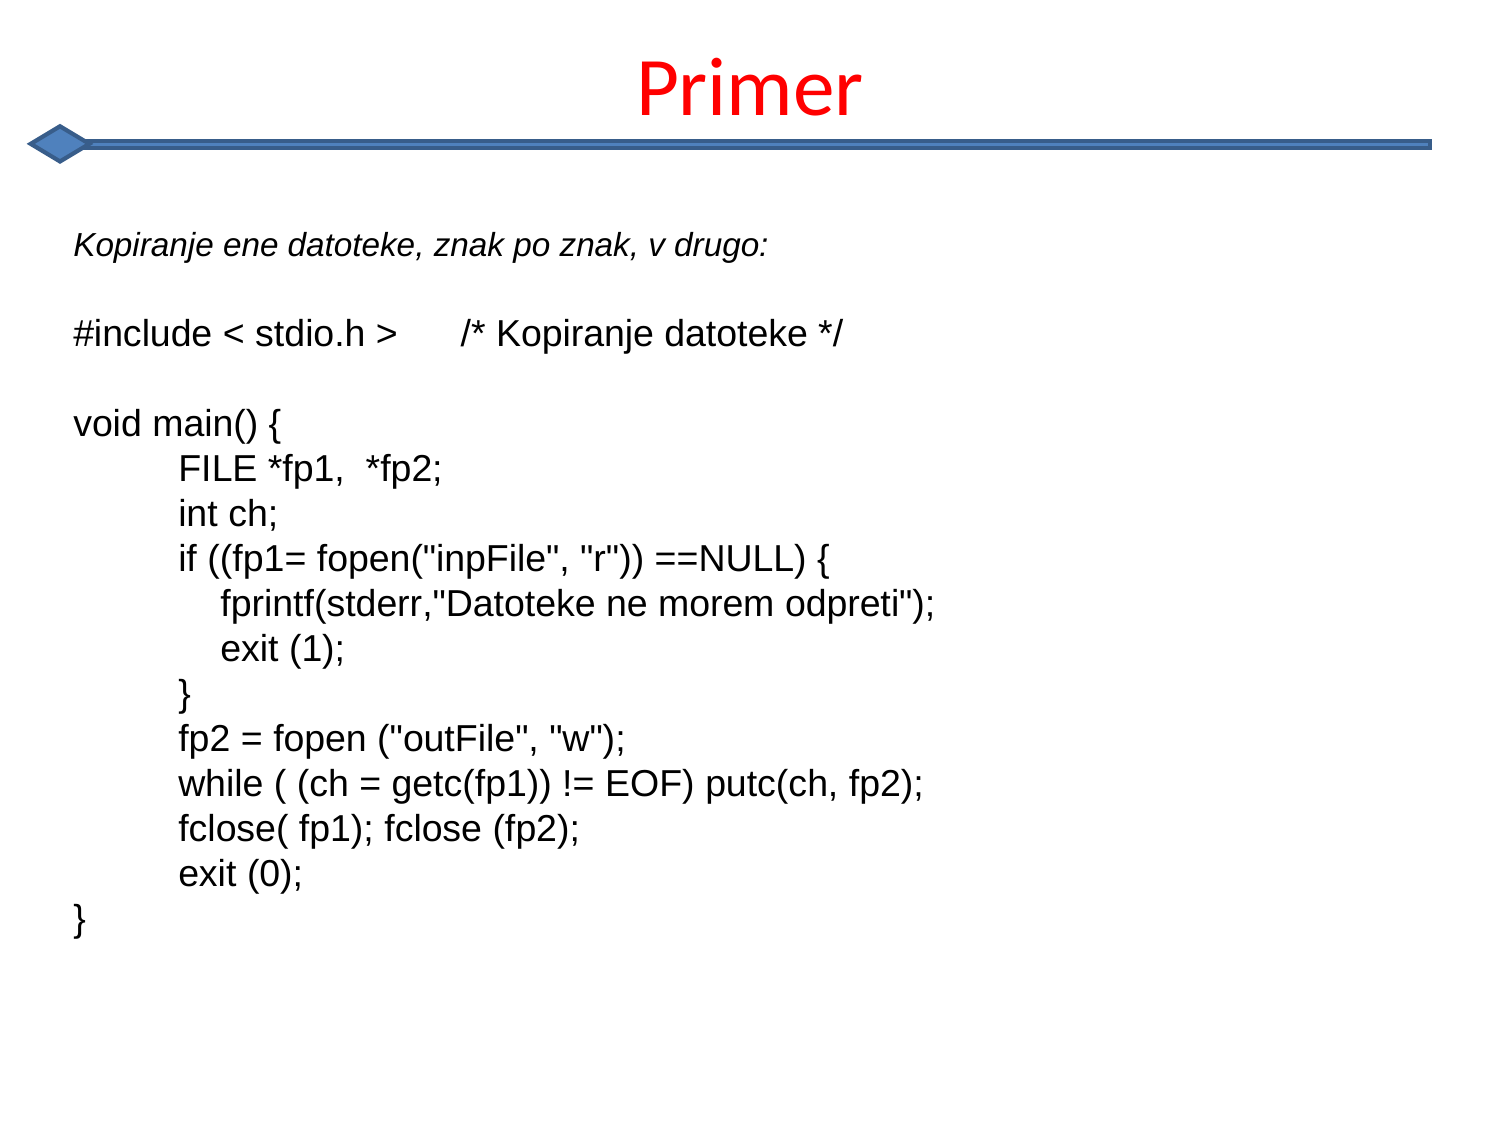

# Primer
Kopiranje ene datoteke, znak po znak, v drugo:
#include < stdio.h >      /* Kopiranje datoteke */
void main() {
          FILE *fp1,  *fp2;
          int ch;
          if ((fp1= fopen("inpFile", "r")) ==NULL) {
              fprintf(stderr,"Datoteke ne morem odpreti");
              exit (1);
          }
          fp2 = fopen ("outFile", "w");
          while ( (ch = getc(fp1)) != EOF) putc(ch, fp2);
          fclose( fp1); fclose (fp2);
          exit (0);
}